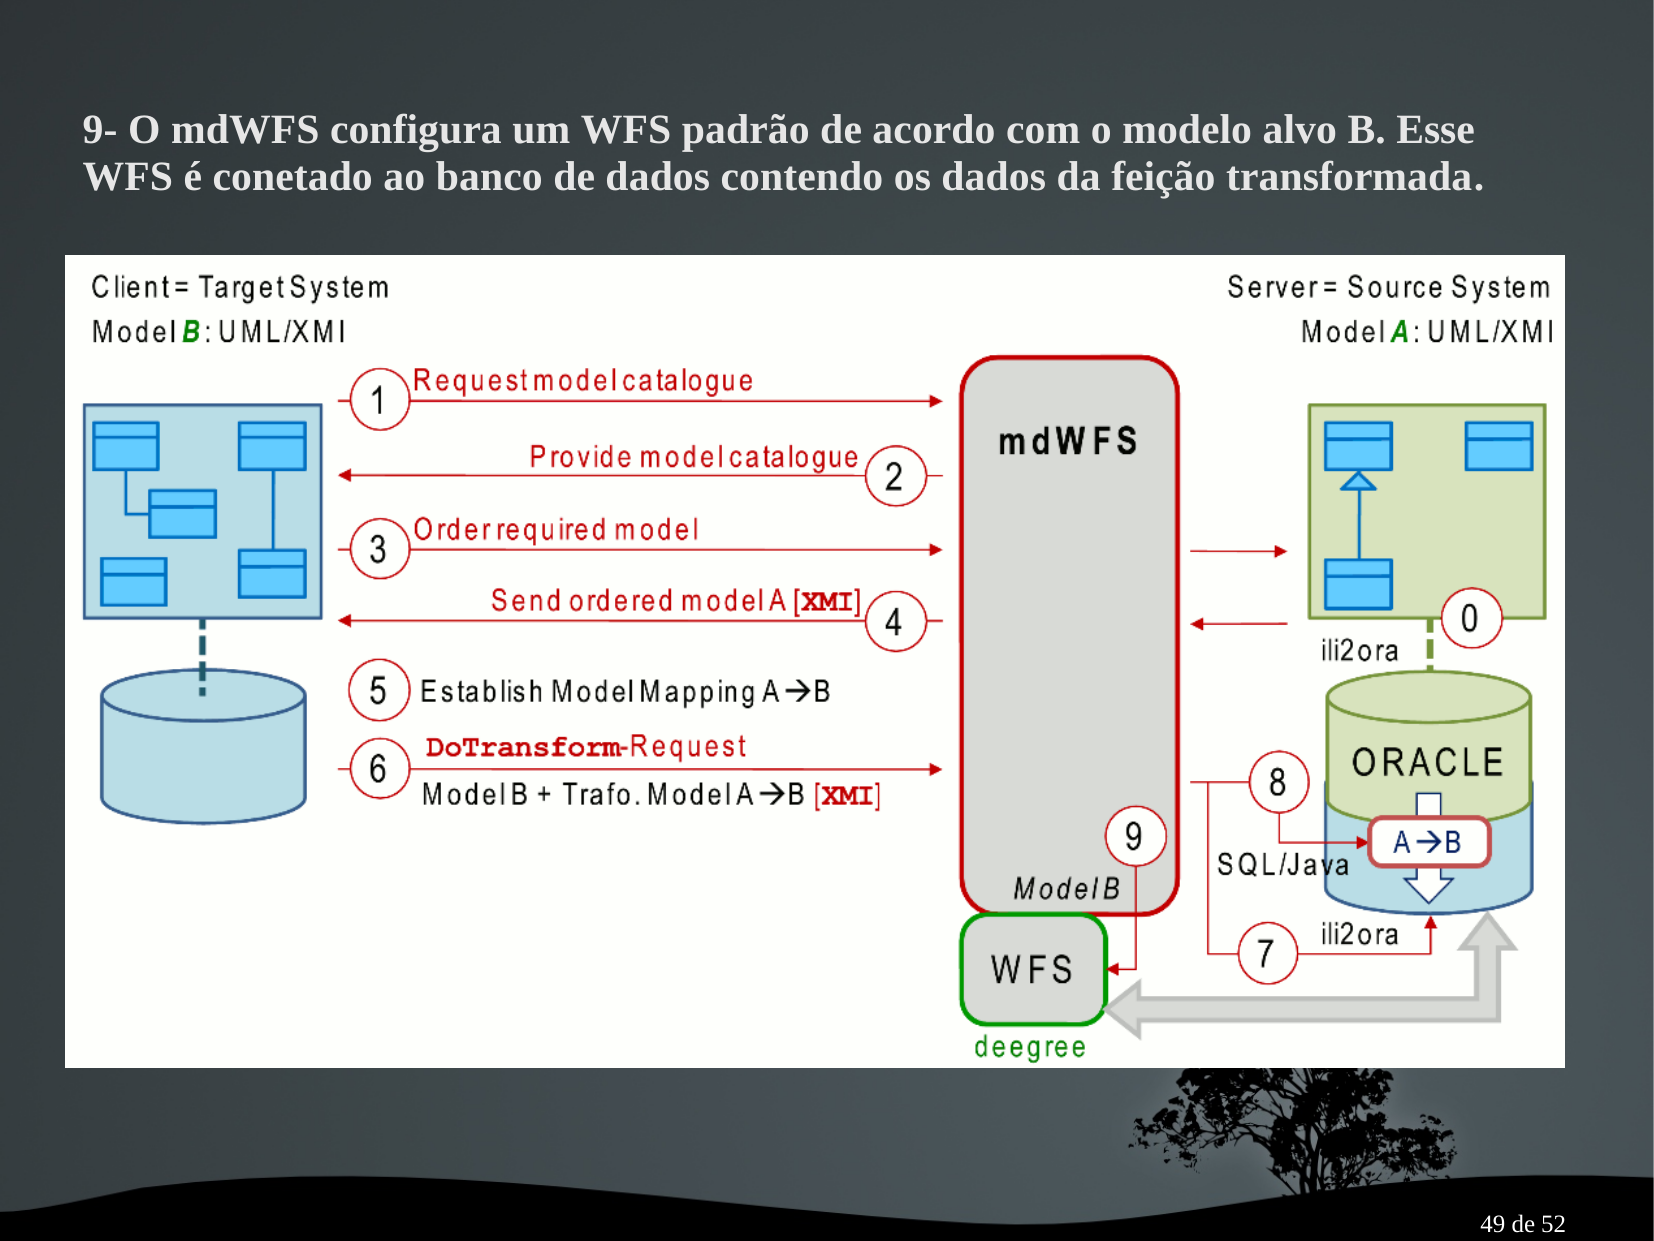

# 9- O mdWFS configura um WFS padrão de acordo com o modelo alvo B. Esse WFS é conetado ao banco de dados contendo os dados da feição transformada.
49